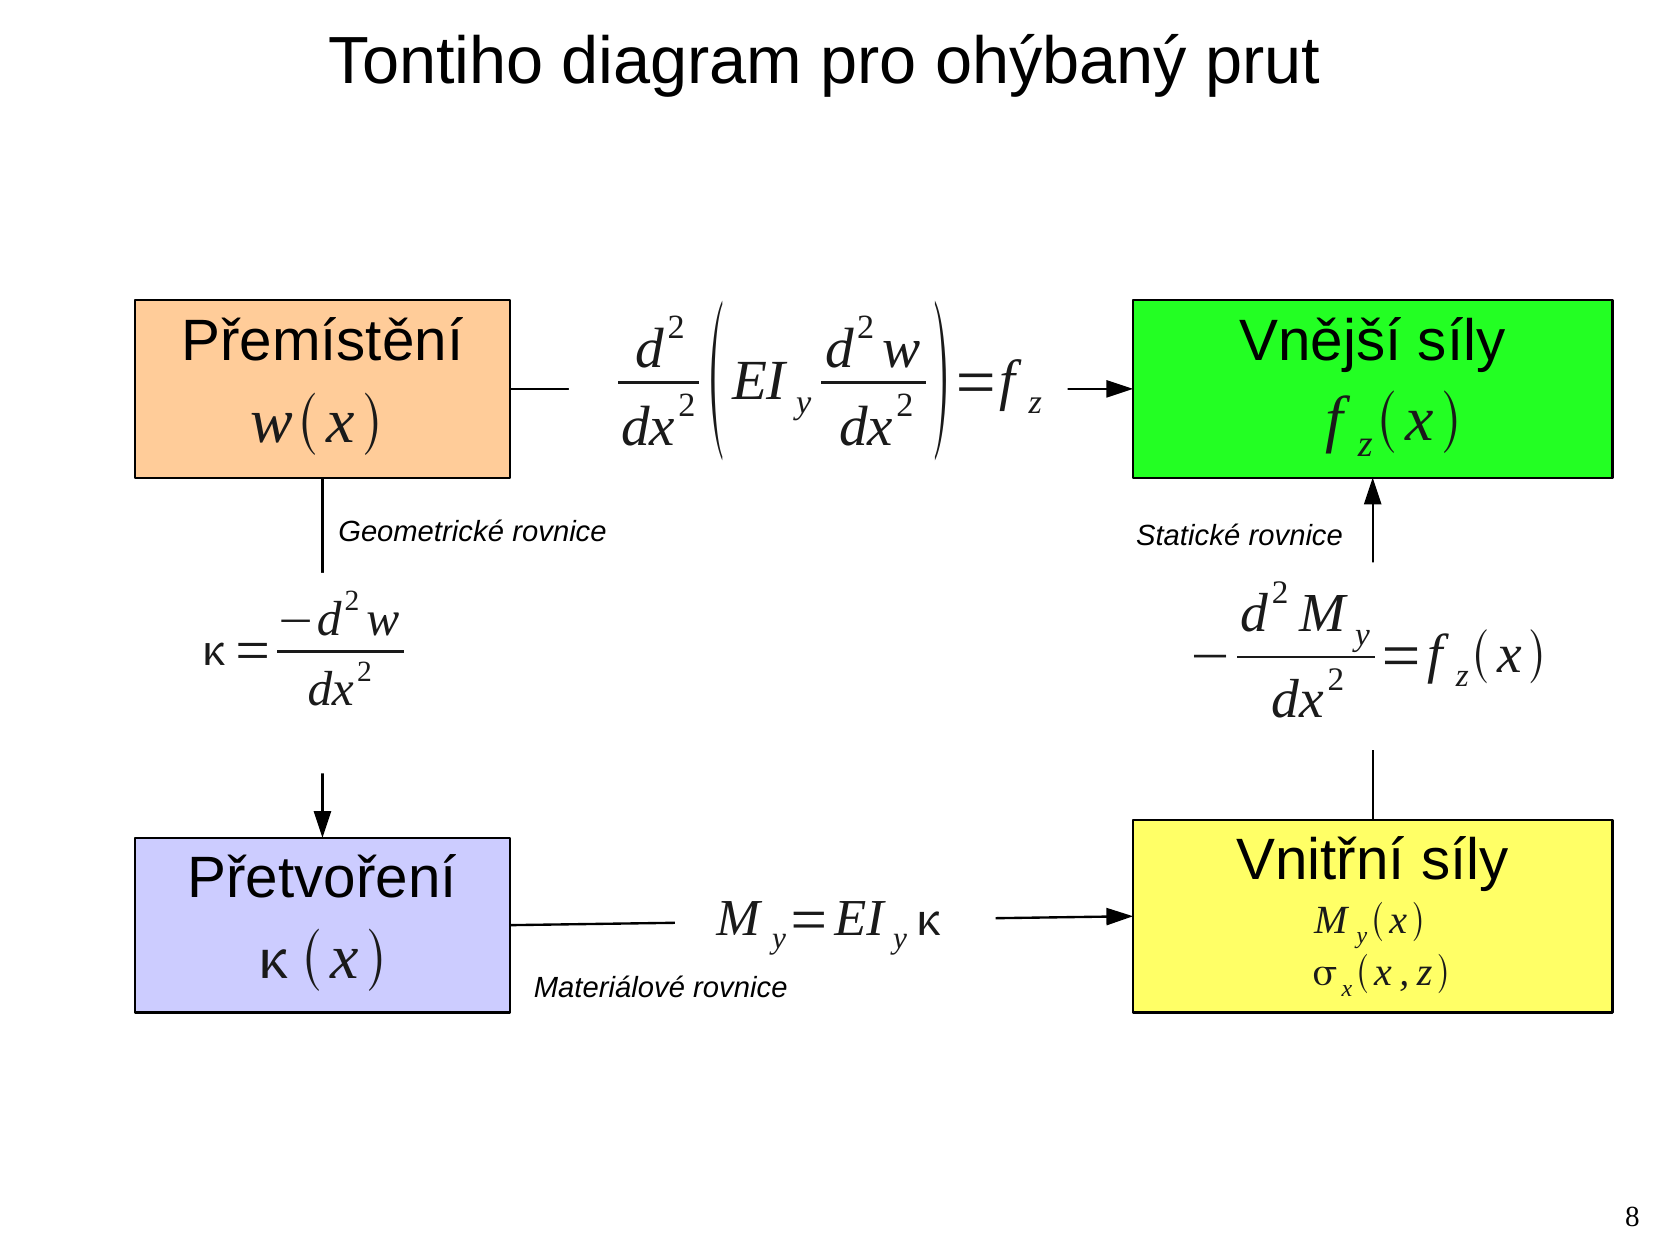

# Tontiho diagram pro ohýbaný prut
Přemístění
Vnější síly
Geometrické rovnice
Statické rovnice
Vnitřní síly
Přetvoření
Materiálové rovnice
8